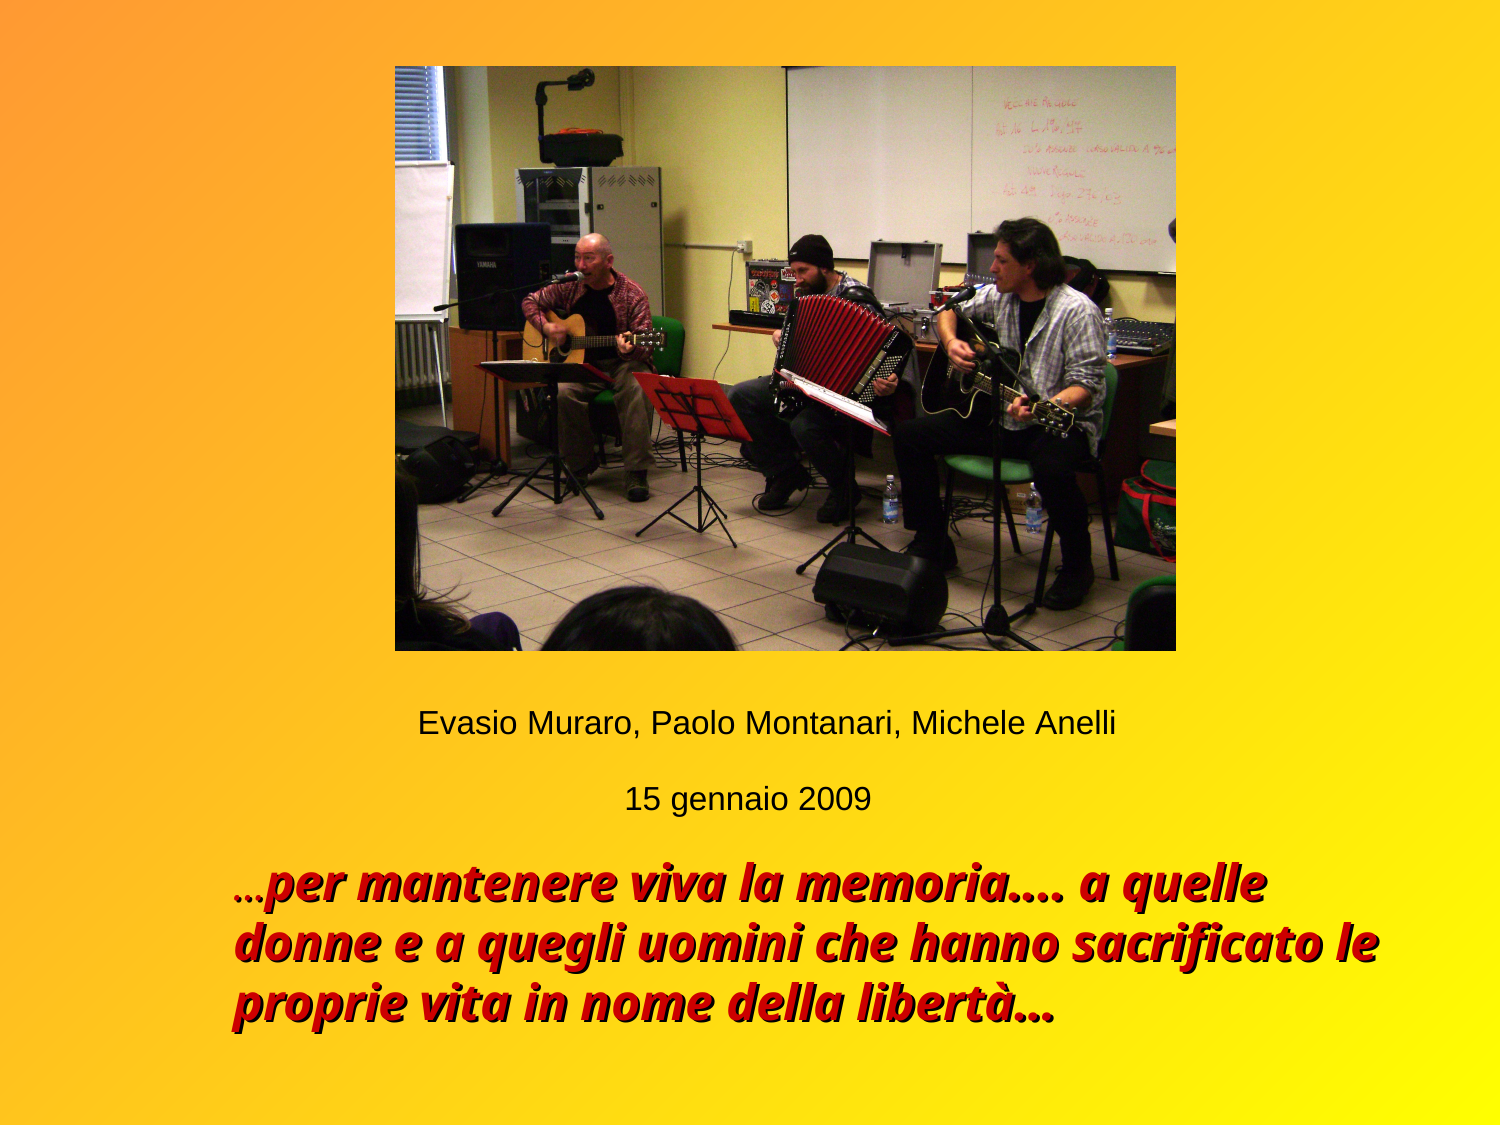

Evasio Muraro, Paolo Montanari, Michele Anelli
 15 gennaio 2009
…per mantenere viva la memoria.... a quelle donne e a quegli uomini che hanno sacrificato le proprie vita in nome della libertà…